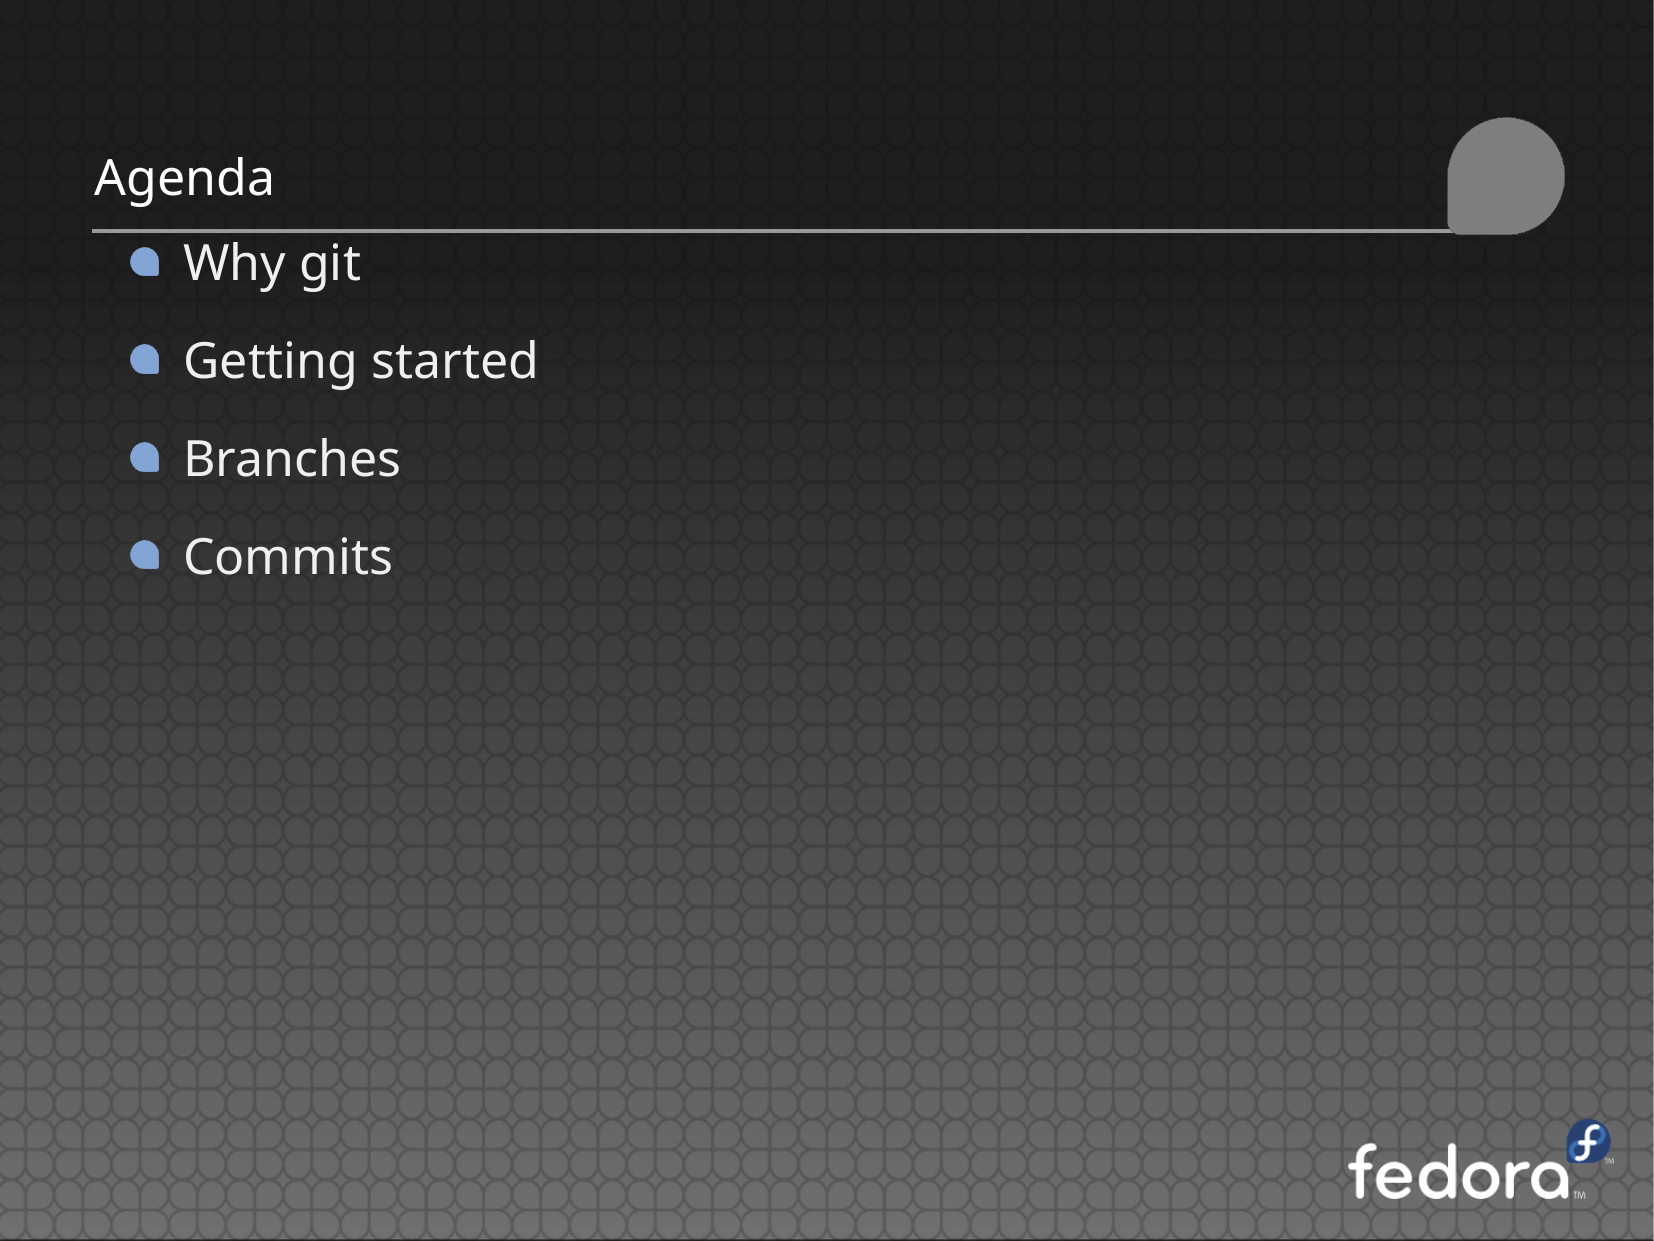

# Agenda
Why git
Getting started
Branches
Commits